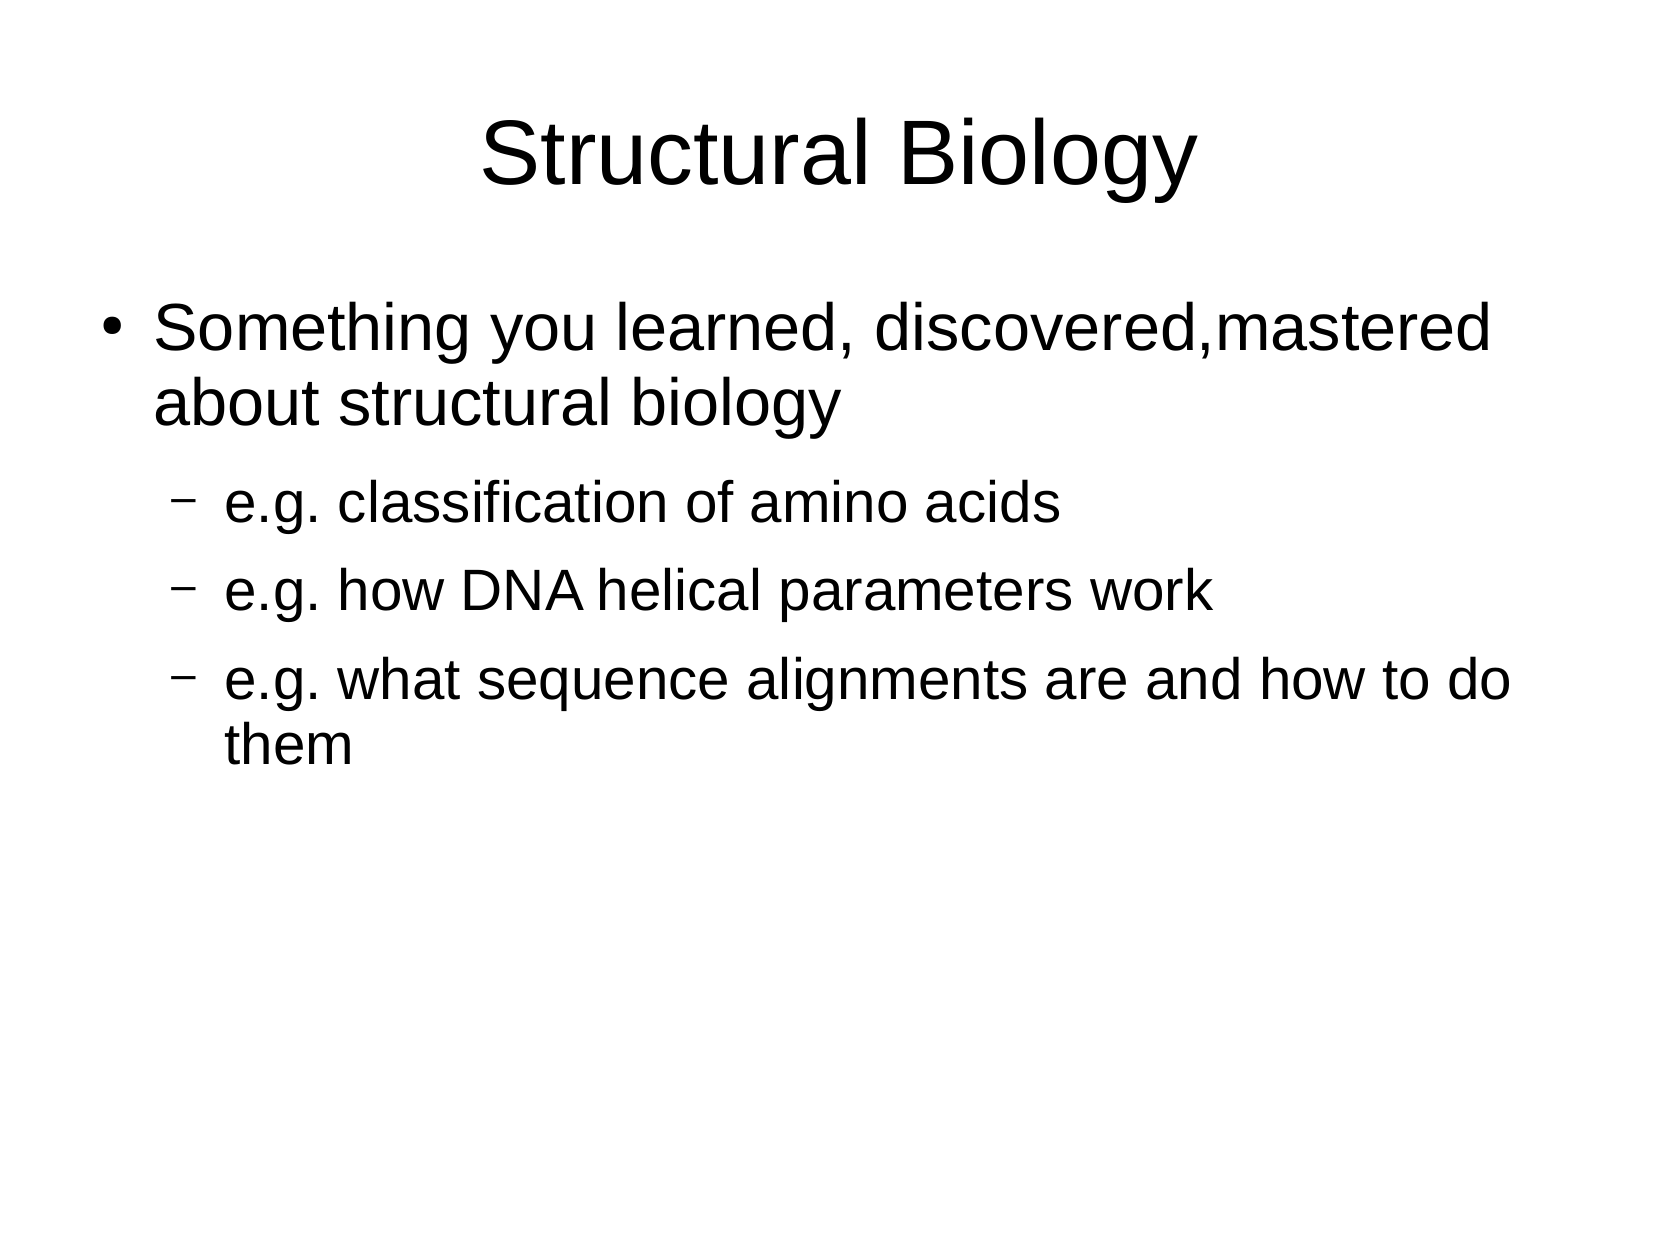

# Structural Biology
Something you learned, discovered,mastered about structural biology
e.g. classification of amino acids
e.g. how DNA helical parameters work
e.g. what sequence alignments are and how to do them